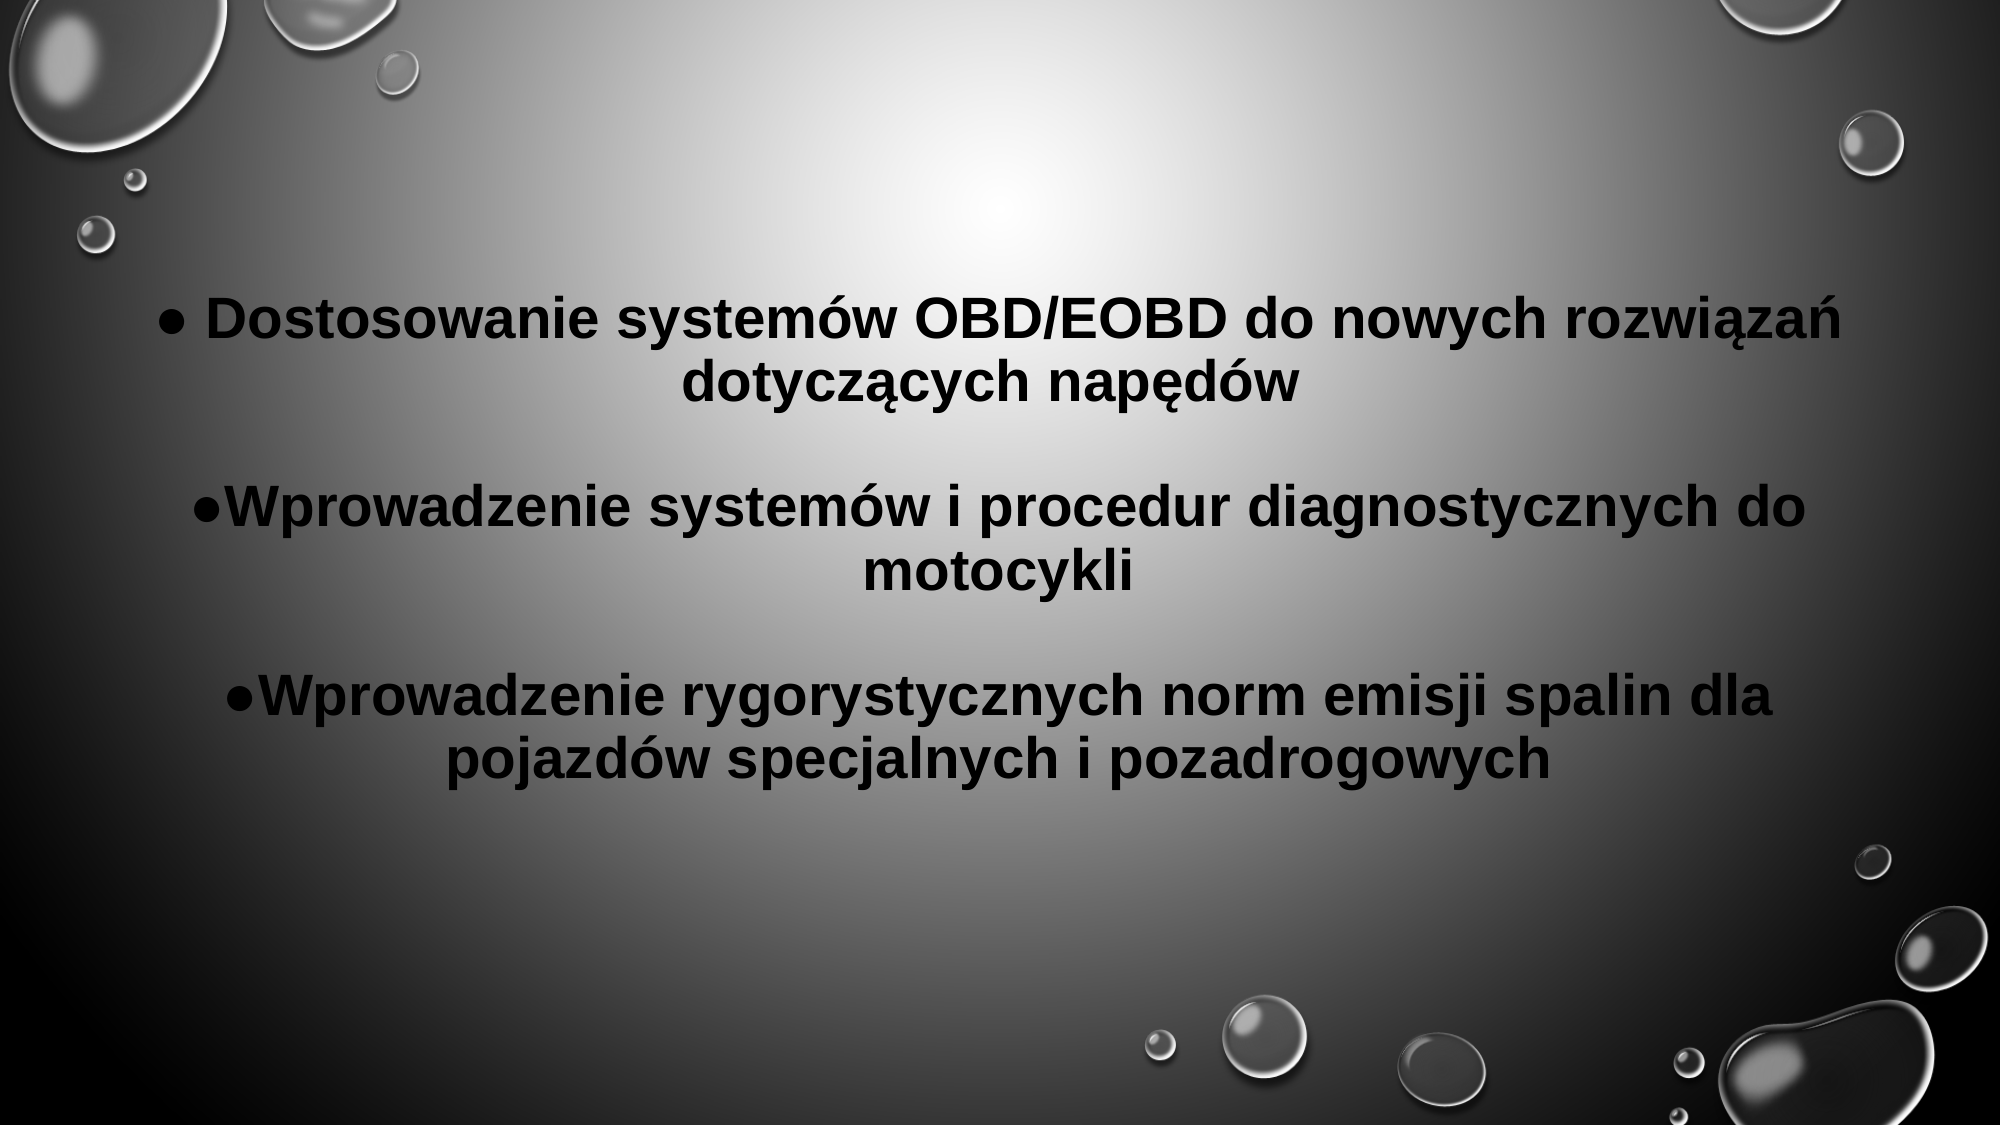

# ● Dostosowanie systemów OBD/EOBD do nowych rozwiązań dotyczących napędów ●Wprowadzenie systemów i procedur diagnostycznych do motocykli ●Wprowadzenie rygorystycznych norm emisji spalin dla pojazdów specjalnych i pozadrogowych